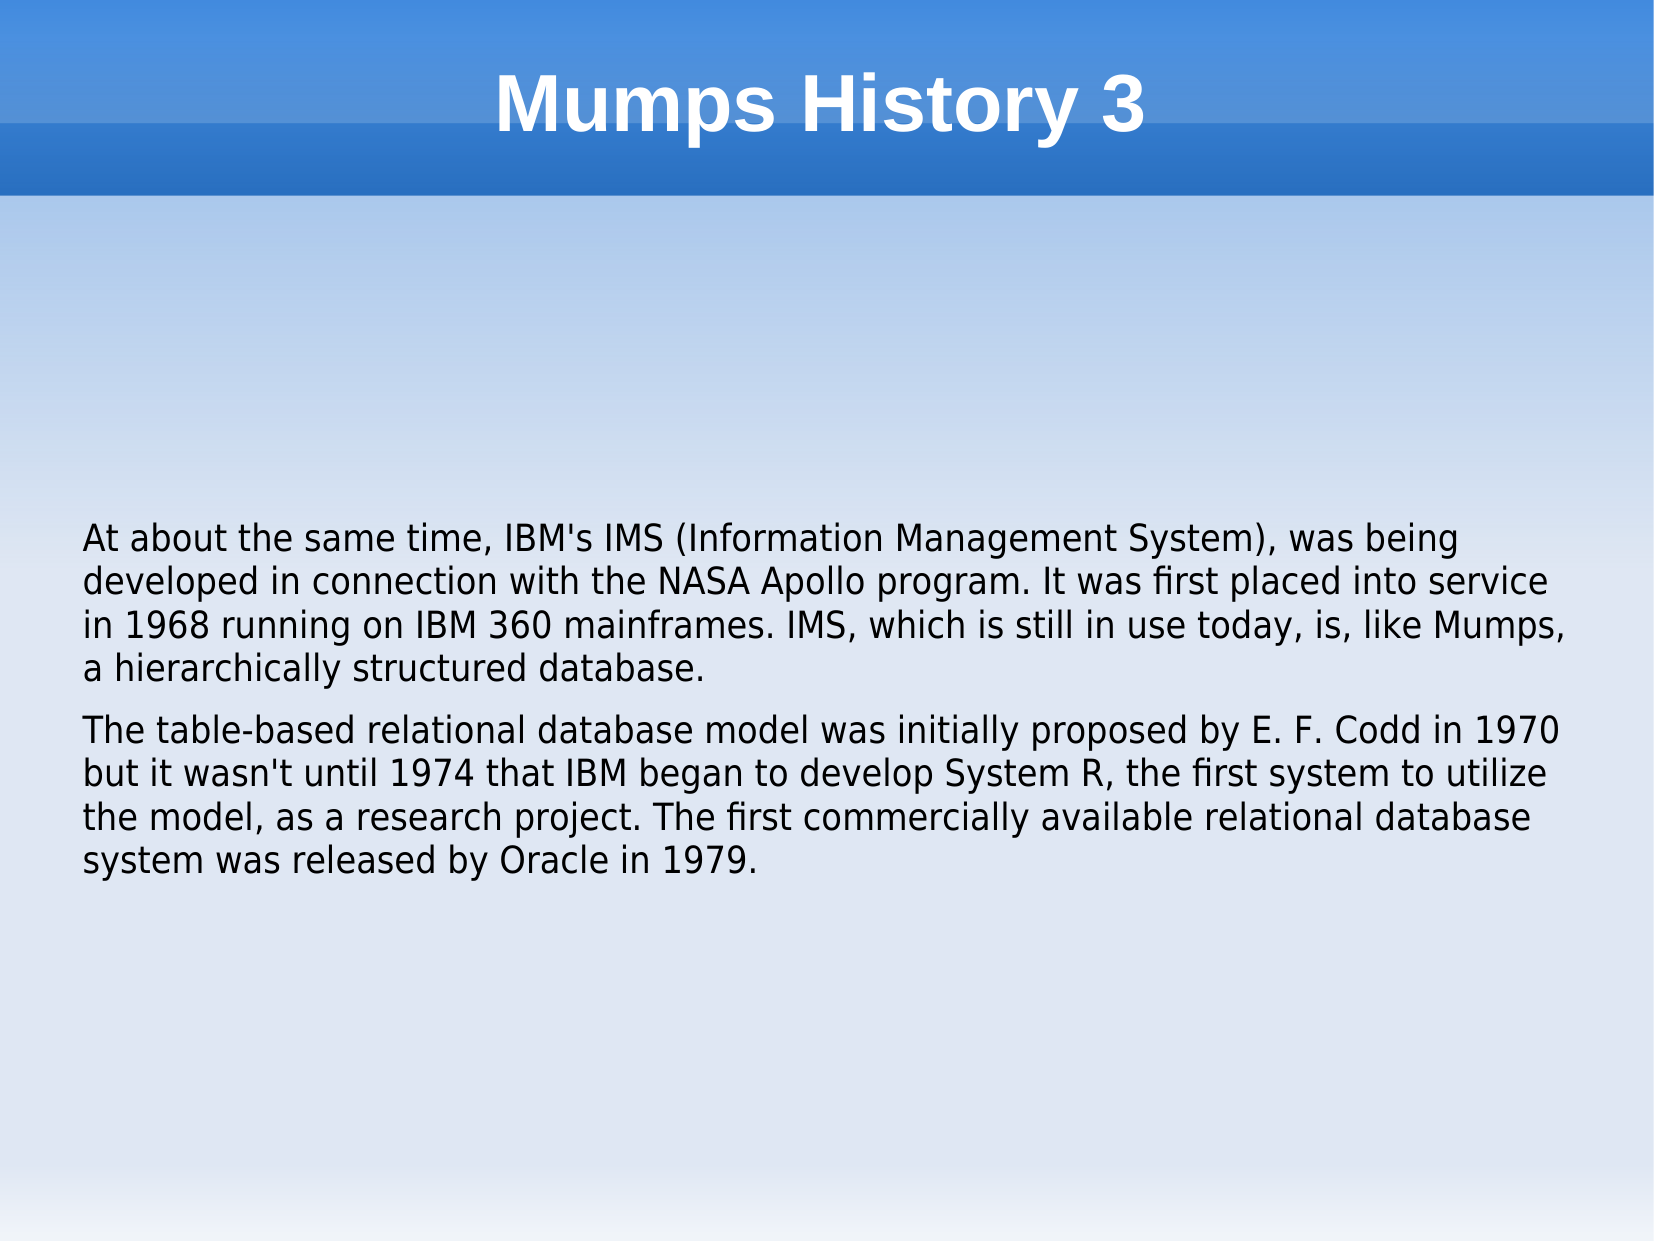

# Mumps History 3
At about the same time, IBM's IMS (Information Management System), was being developed in connection with the NASA Apollo program. It was first placed into service in 1968 running on IBM 360 mainframes. IMS, which is still in use today, is, like Mumps, a hierarchically structured database.
The table-based relational database model was initially proposed by E. F. Codd in 1970 but it wasn't until 1974 that IBM began to develop System R, the first system to utilize the model, as a research project. The first commercially available relational database system was released by Oracle in 1979.